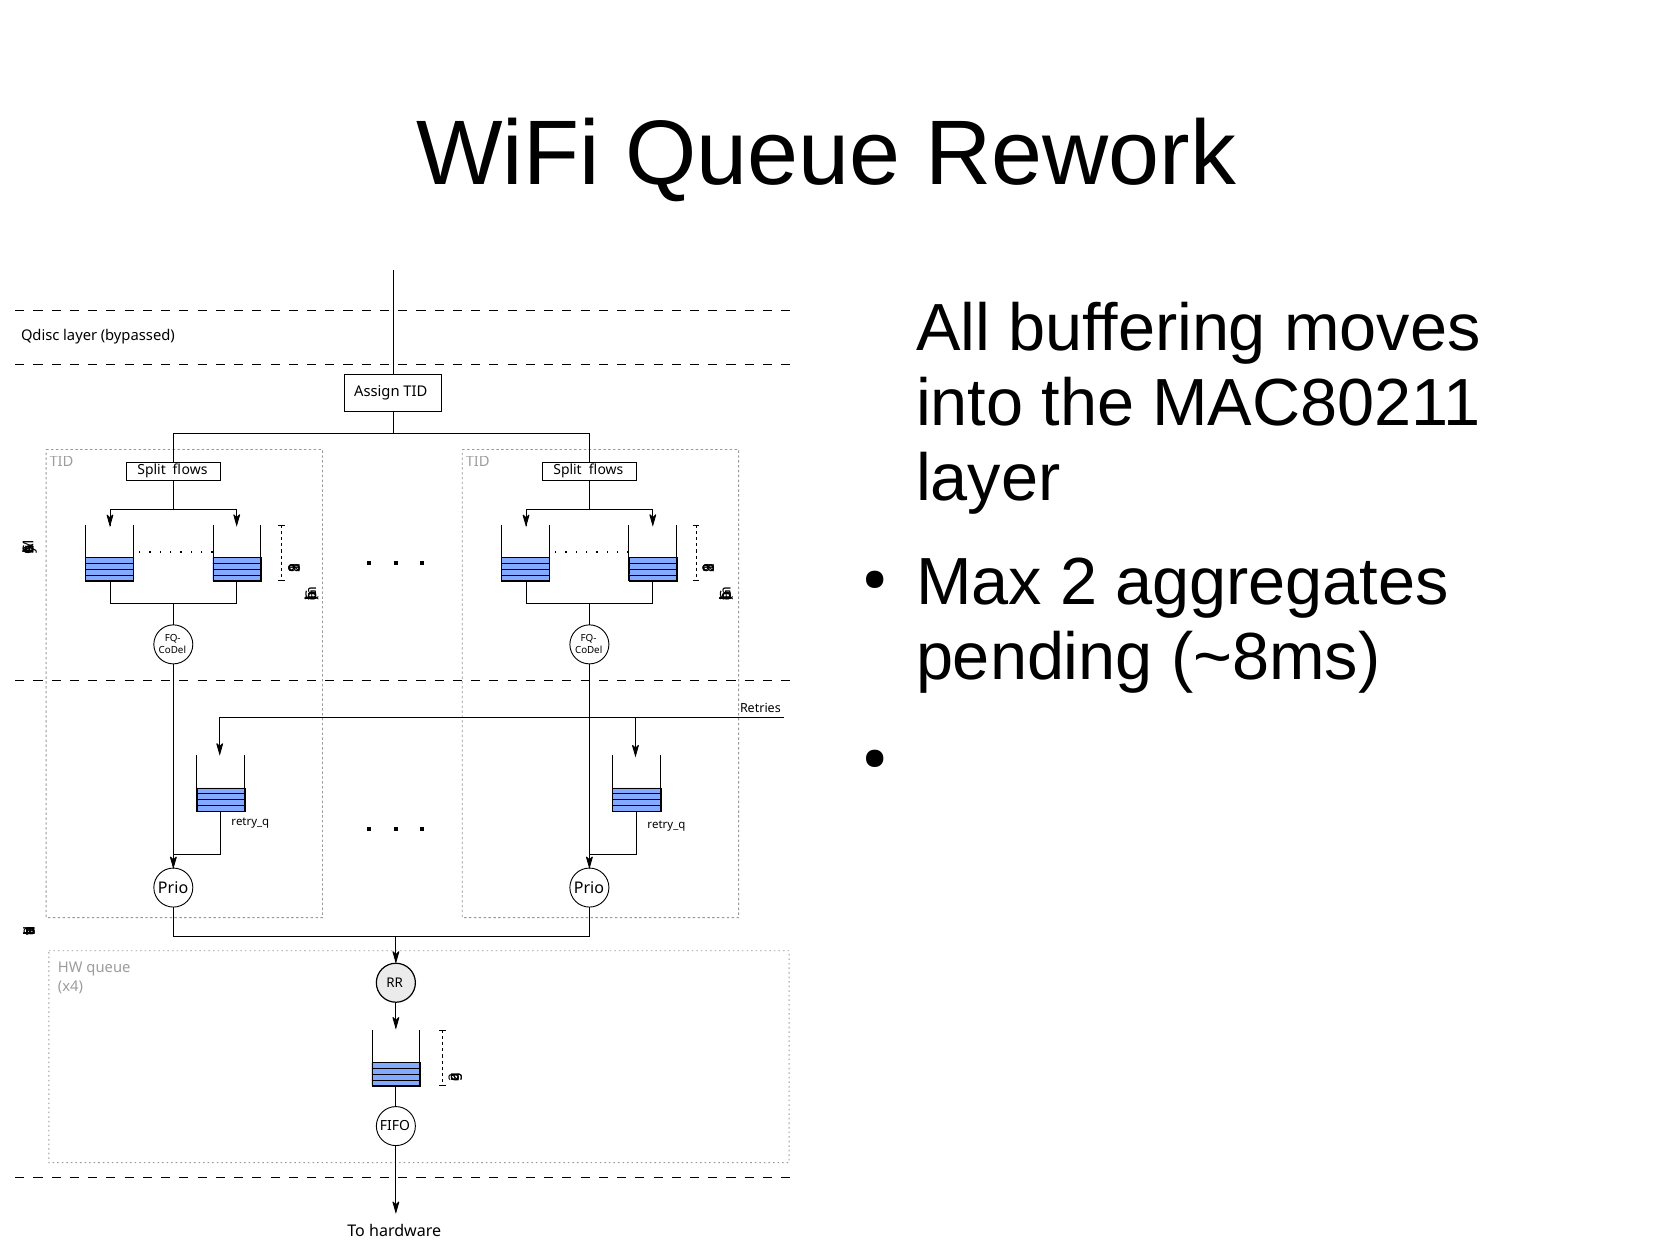

# WiFi Queue Rework
All buffering moves into the MAC80211 layer
Max 2 aggregates pending (~8ms)